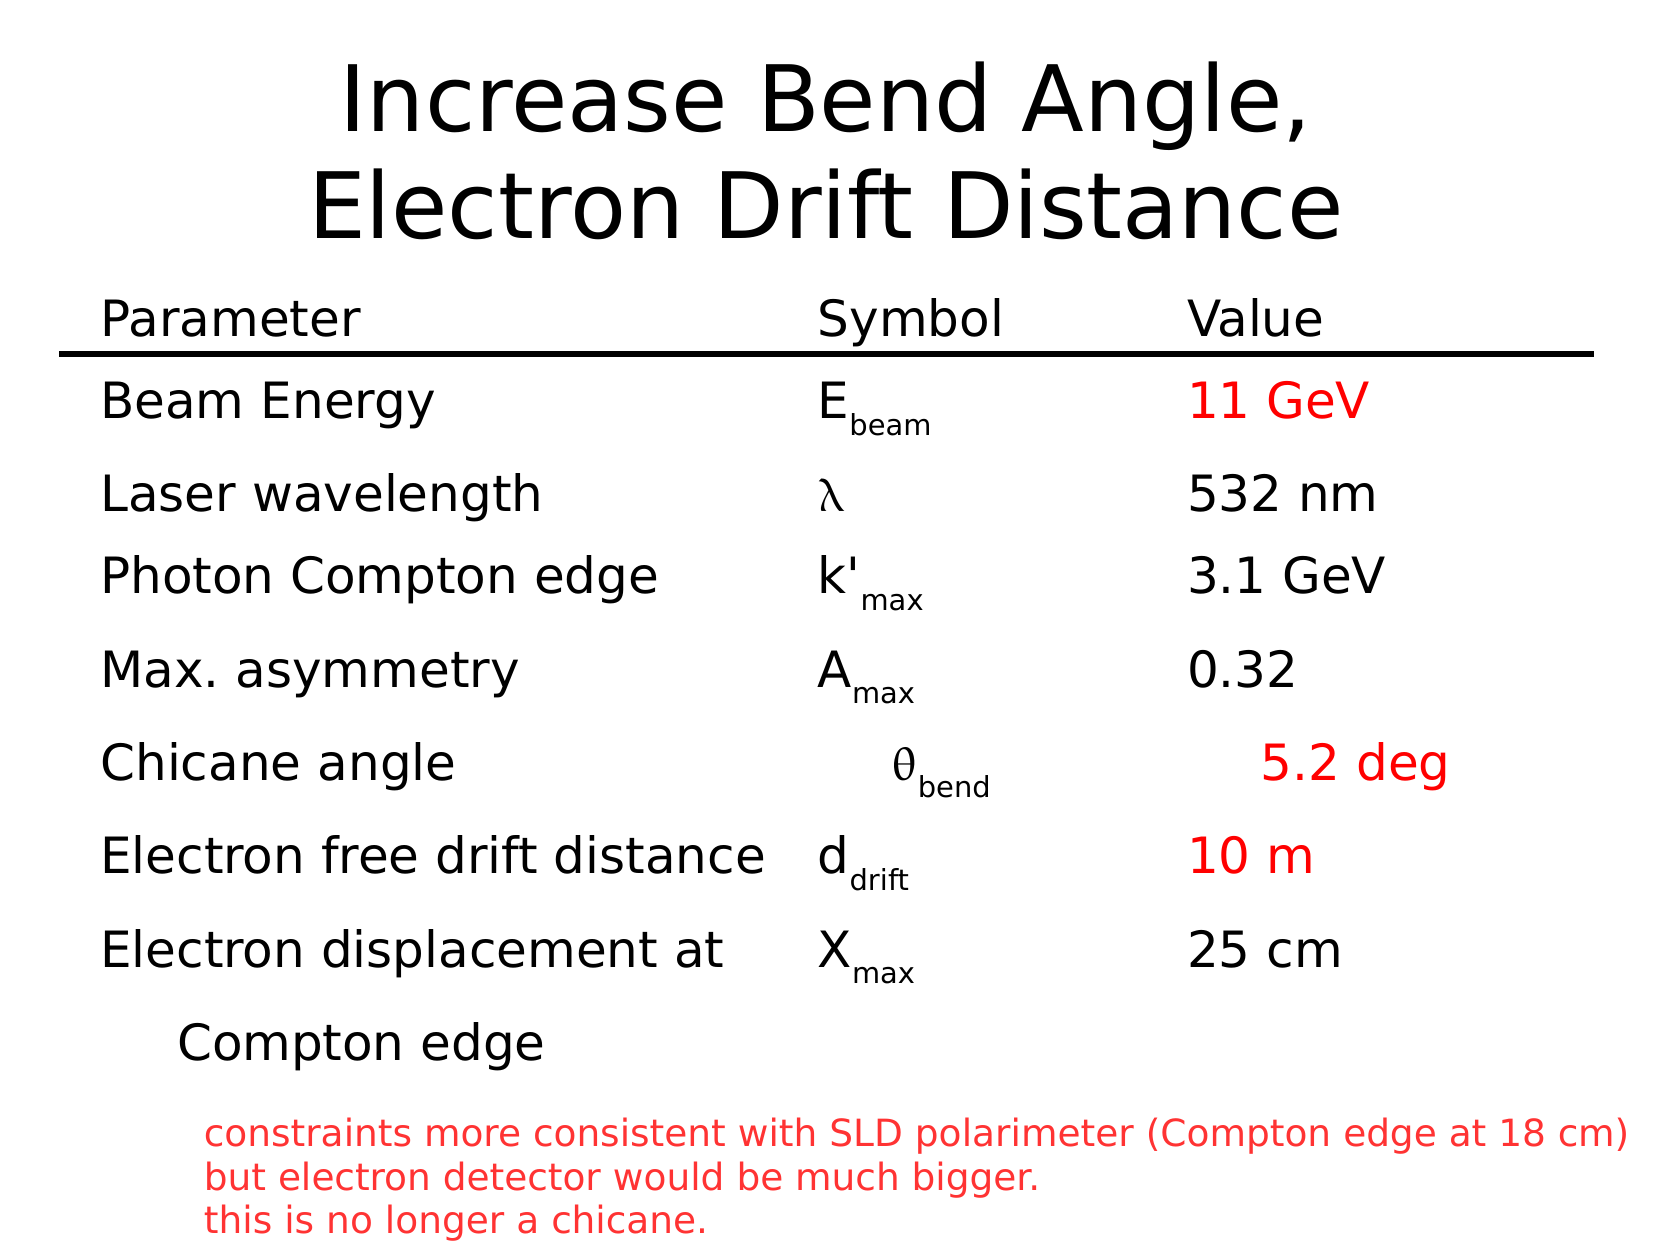

# Increase Bend Angle, Electron Drift Distance
Parameter							Symbol			Value
Beam Energy						Ebeam				11 GeV
Laser wavelength									532 nm
Photon Compton edge			k'max				3.1 GeV
Max. asymmetry					Amax				0.32
Chicane angle						bend				5.2 deg
Electron free drift distance	ddrift				10 m
Electron displacement at		Xmax				25 cm
Compton edge
 constraints more consistent with SLD polarimeter (Compton edge at 18 cm)
 but electron detector would be much bigger.
 this is no longer a chicane.